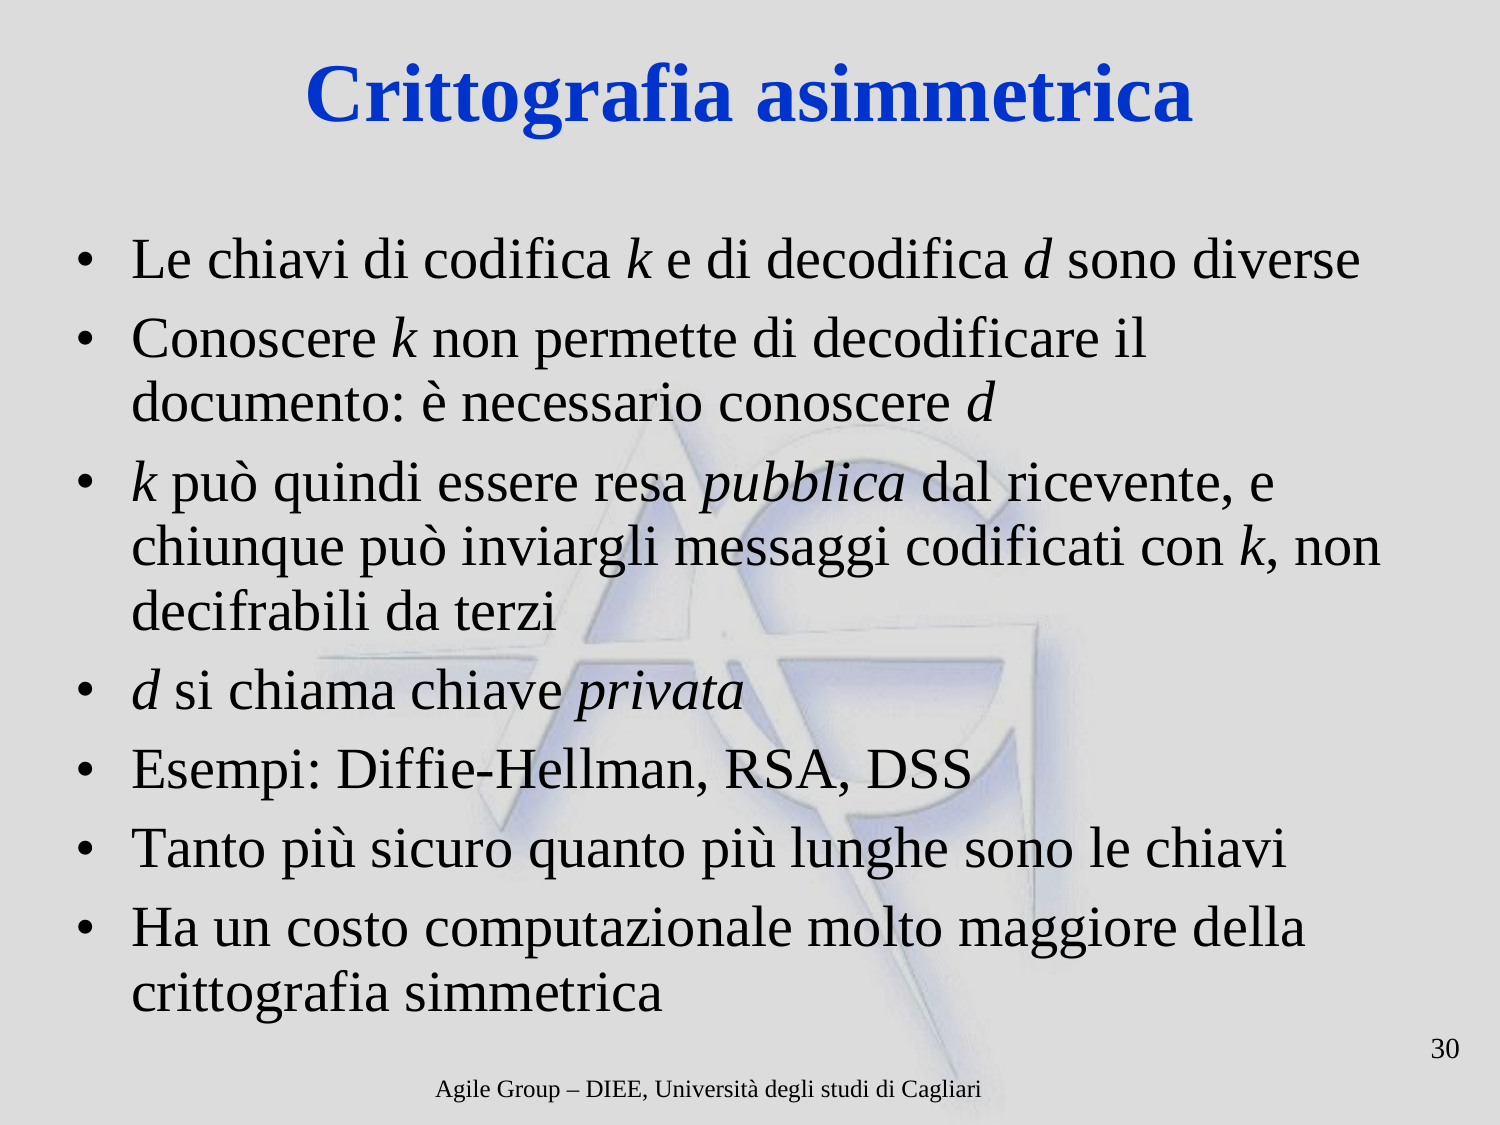

# Crittografia asimmetrica
Le chiavi di codifica k e di decodifica d sono diverse
Conoscere k non permette di decodificare il documento: è necessario conoscere d
k può quindi essere resa pubblica dal ricevente, e chiunque può inviargli messaggi codificati con k, non decifrabili da terzi
d si chiama chiave privata
Esempi: Diffie-Hellman, RSA, DSS
Tanto più sicuro quanto più lunghe sono le chiavi
Ha un costo computazionale molto maggiore della crittografia simmetrica
30